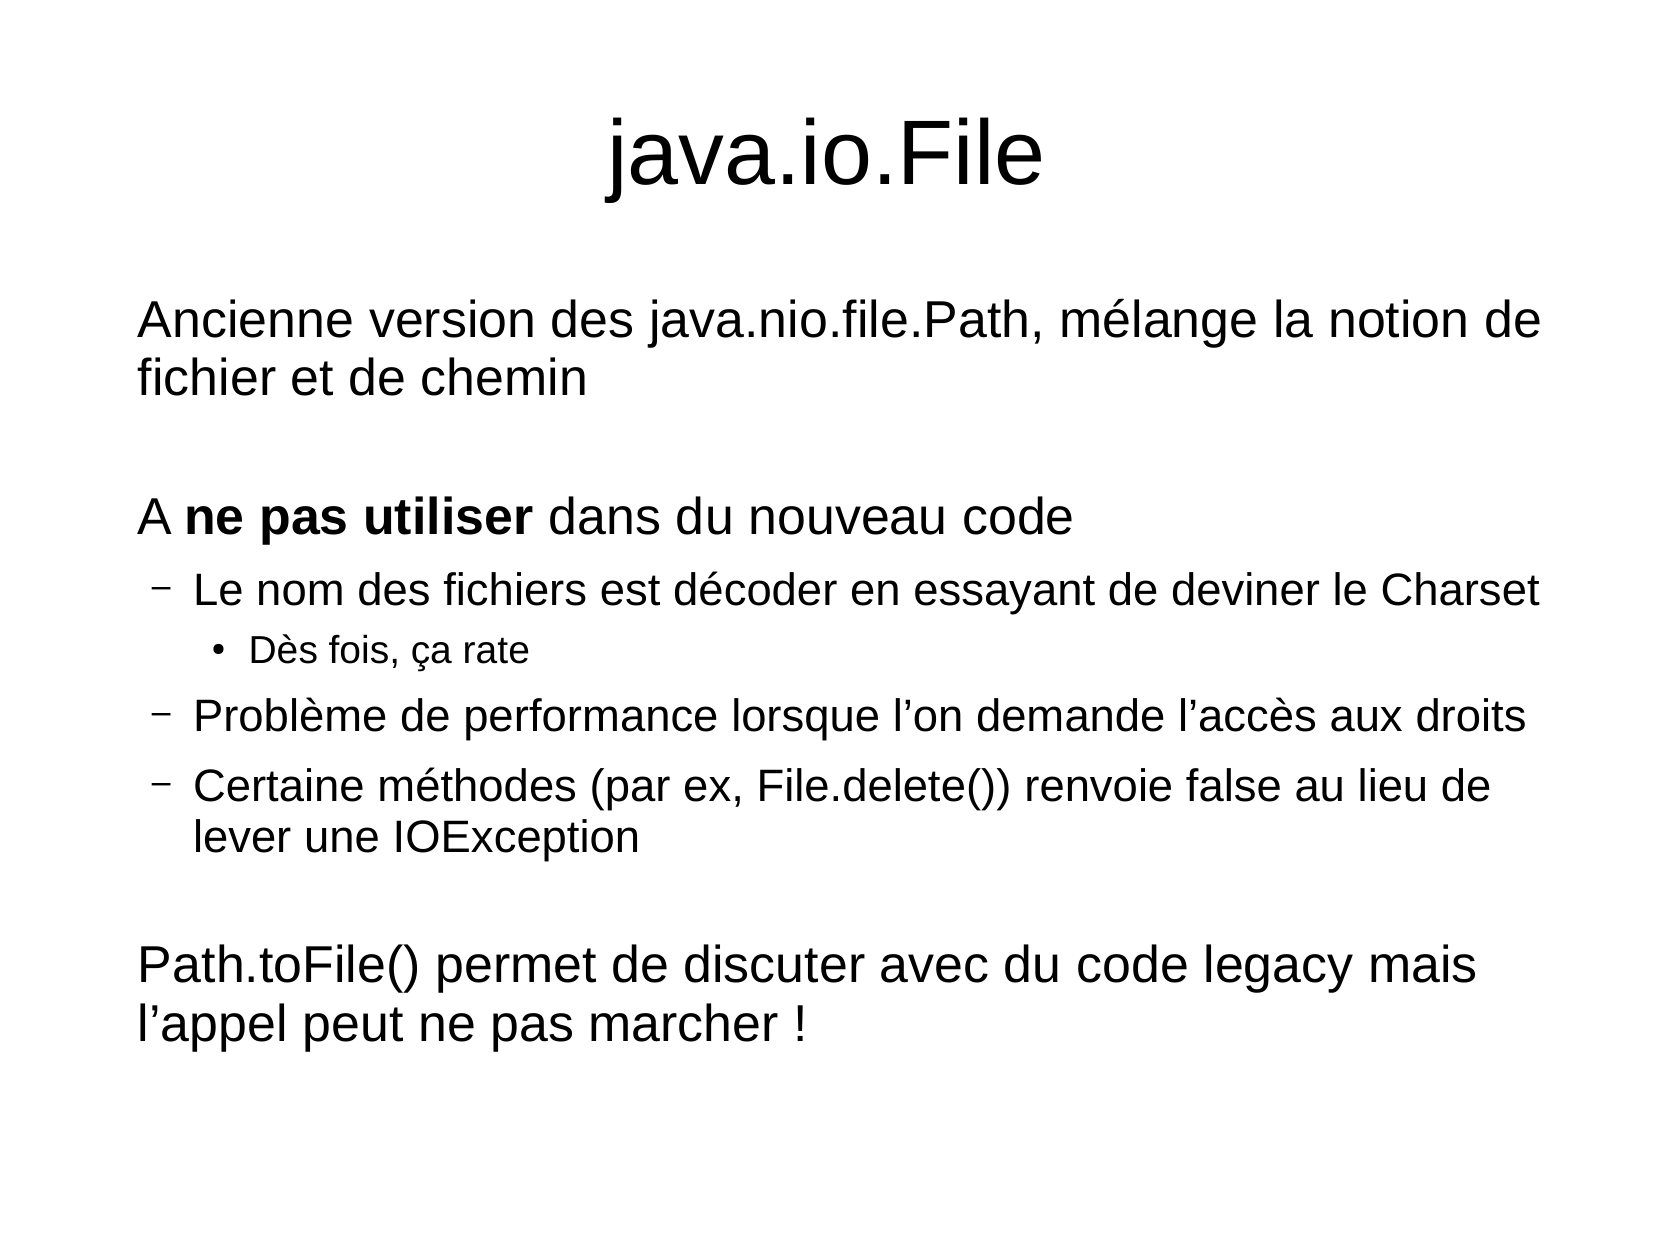

# java.io.File
Ancienne version des java.nio.file.Path, mélange la notion de fichier et de chemin
A ne pas utiliser dans du nouveau code
Le nom des fichiers est décoder en essayant de deviner le Charset
Dès fois, ça rate
Problème de performance lorsque l’on demande l’accès aux droits
Certaine méthodes (par ex, File.delete()) renvoie false au lieu de lever une IOException
Path.toFile() permet de discuter avec du code legacy mais l’appel peut ne pas marcher !